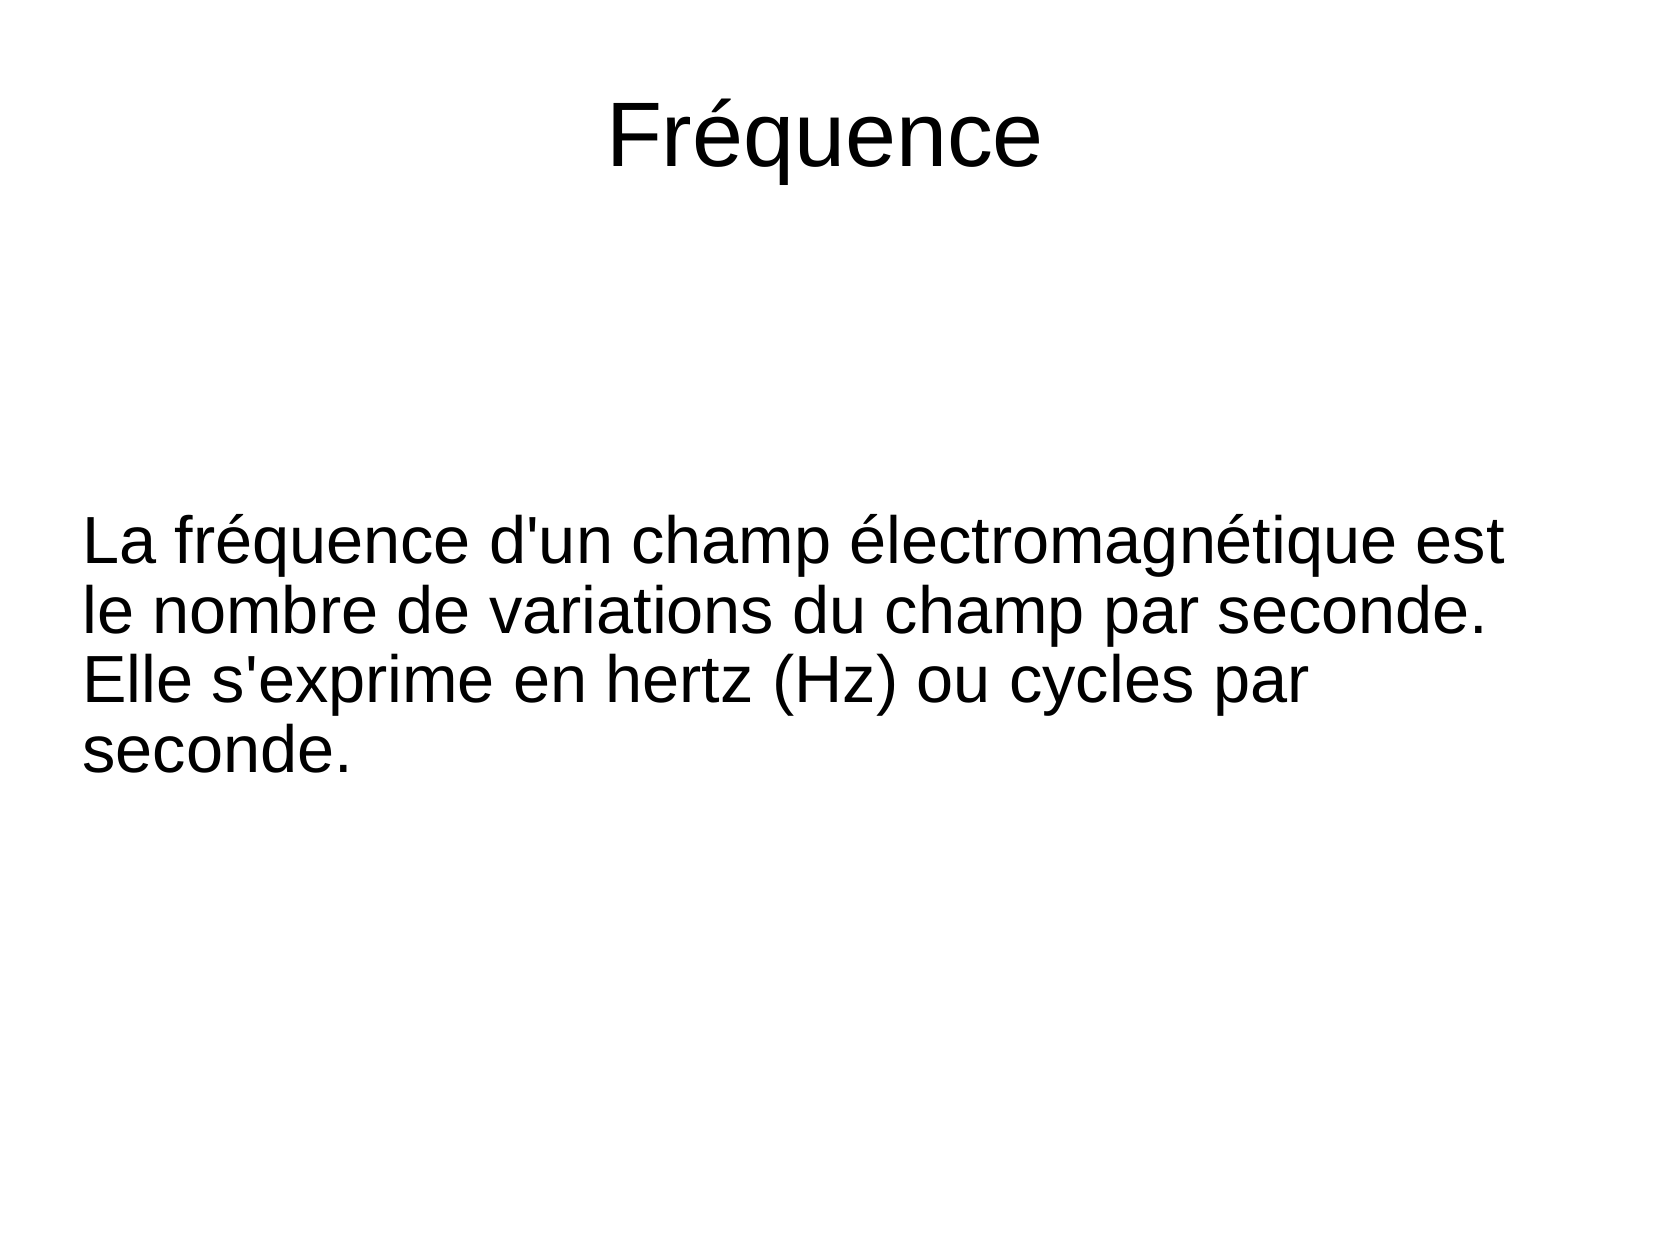

Fréquence
# La fréquence d'un champ électromagnétique est le nombre de variations du champ par seconde. Elle s'exprime en hertz (Hz) ou cycles par seconde.